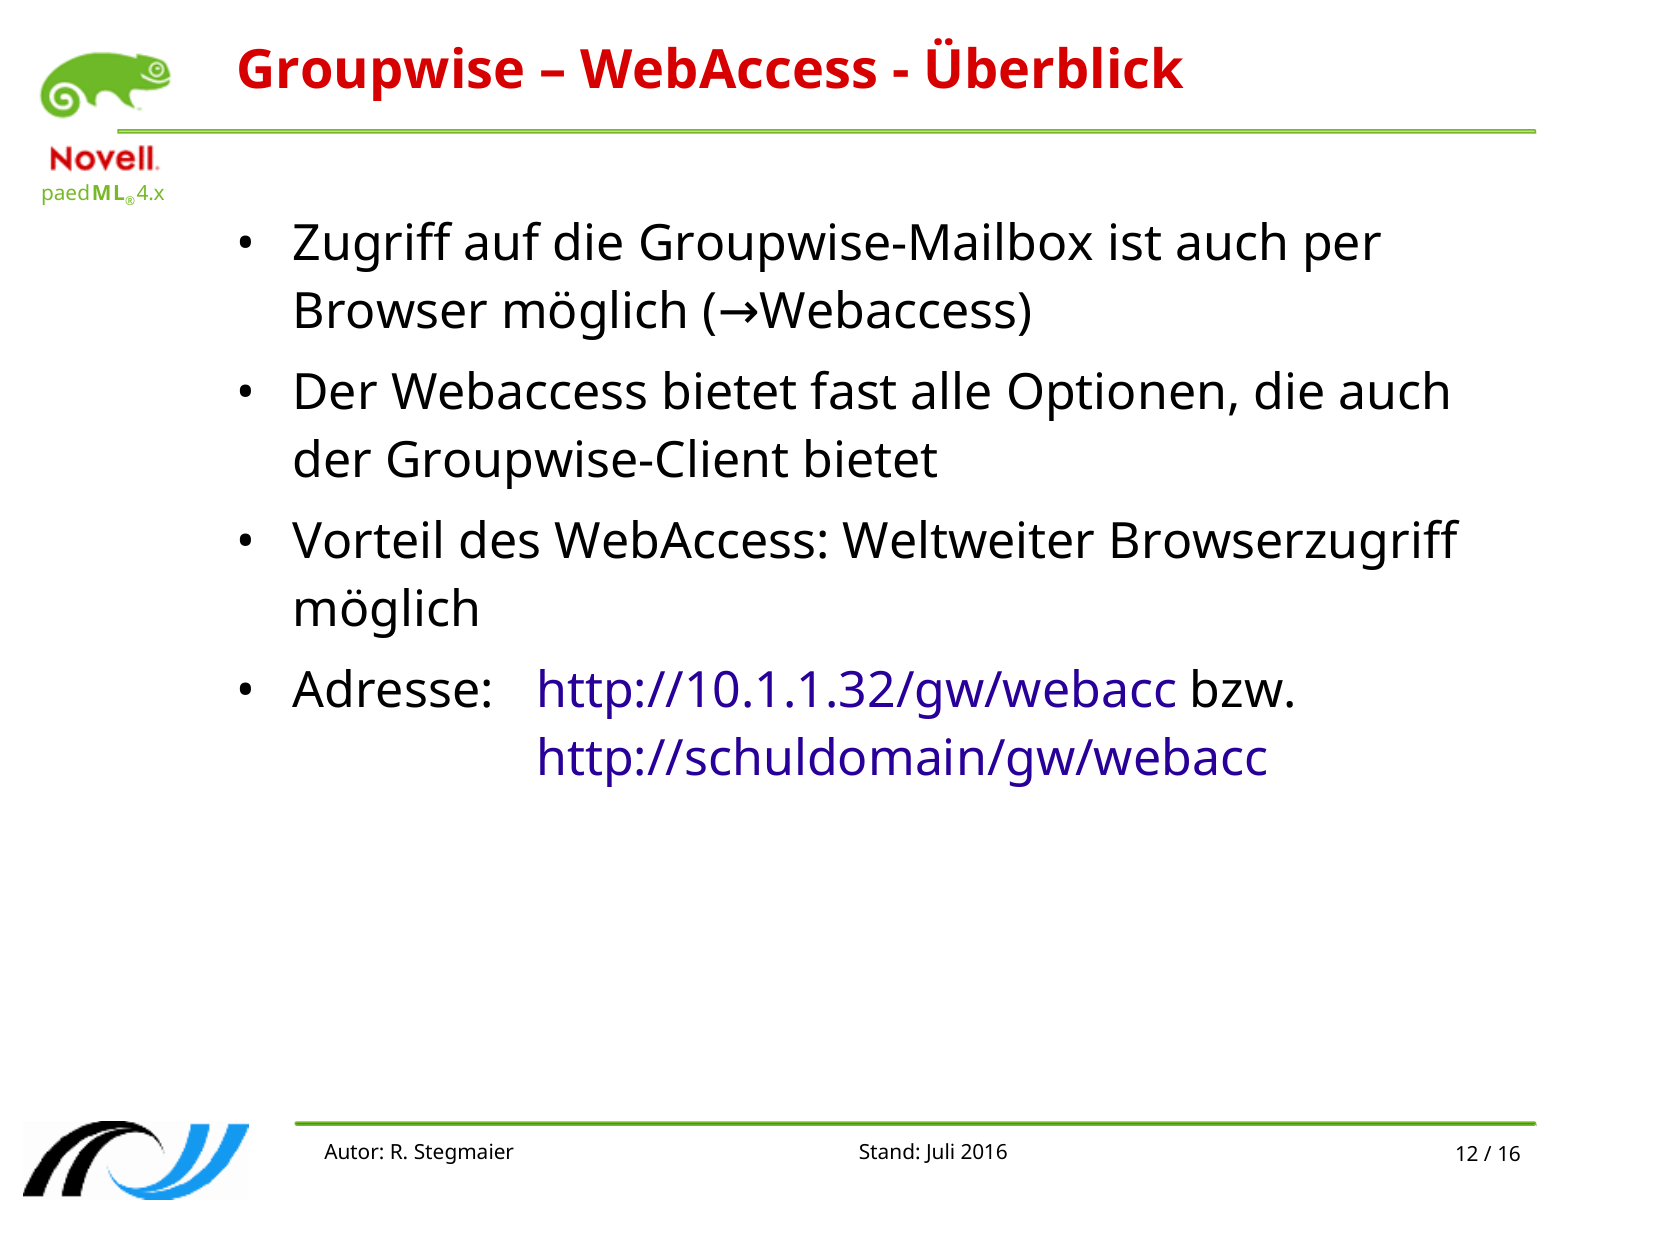

# Groupwise – WebAccess - Überblick
Zugriff auf die Groupwise-Mailbox ist auch per Browser möglich (→Webaccess)
Der Webaccess bietet fast alle Optionen, die auch
der Groupwise-Client bietet
Vorteil des WebAccess: Weltweiter Browserzugriff möglich
Adresse: 	http://10.1.1.32/gw/webacc bzw.
		http://schuldomain/gw/webacc
Autor: R. Stegmaier
Juli 2016
12